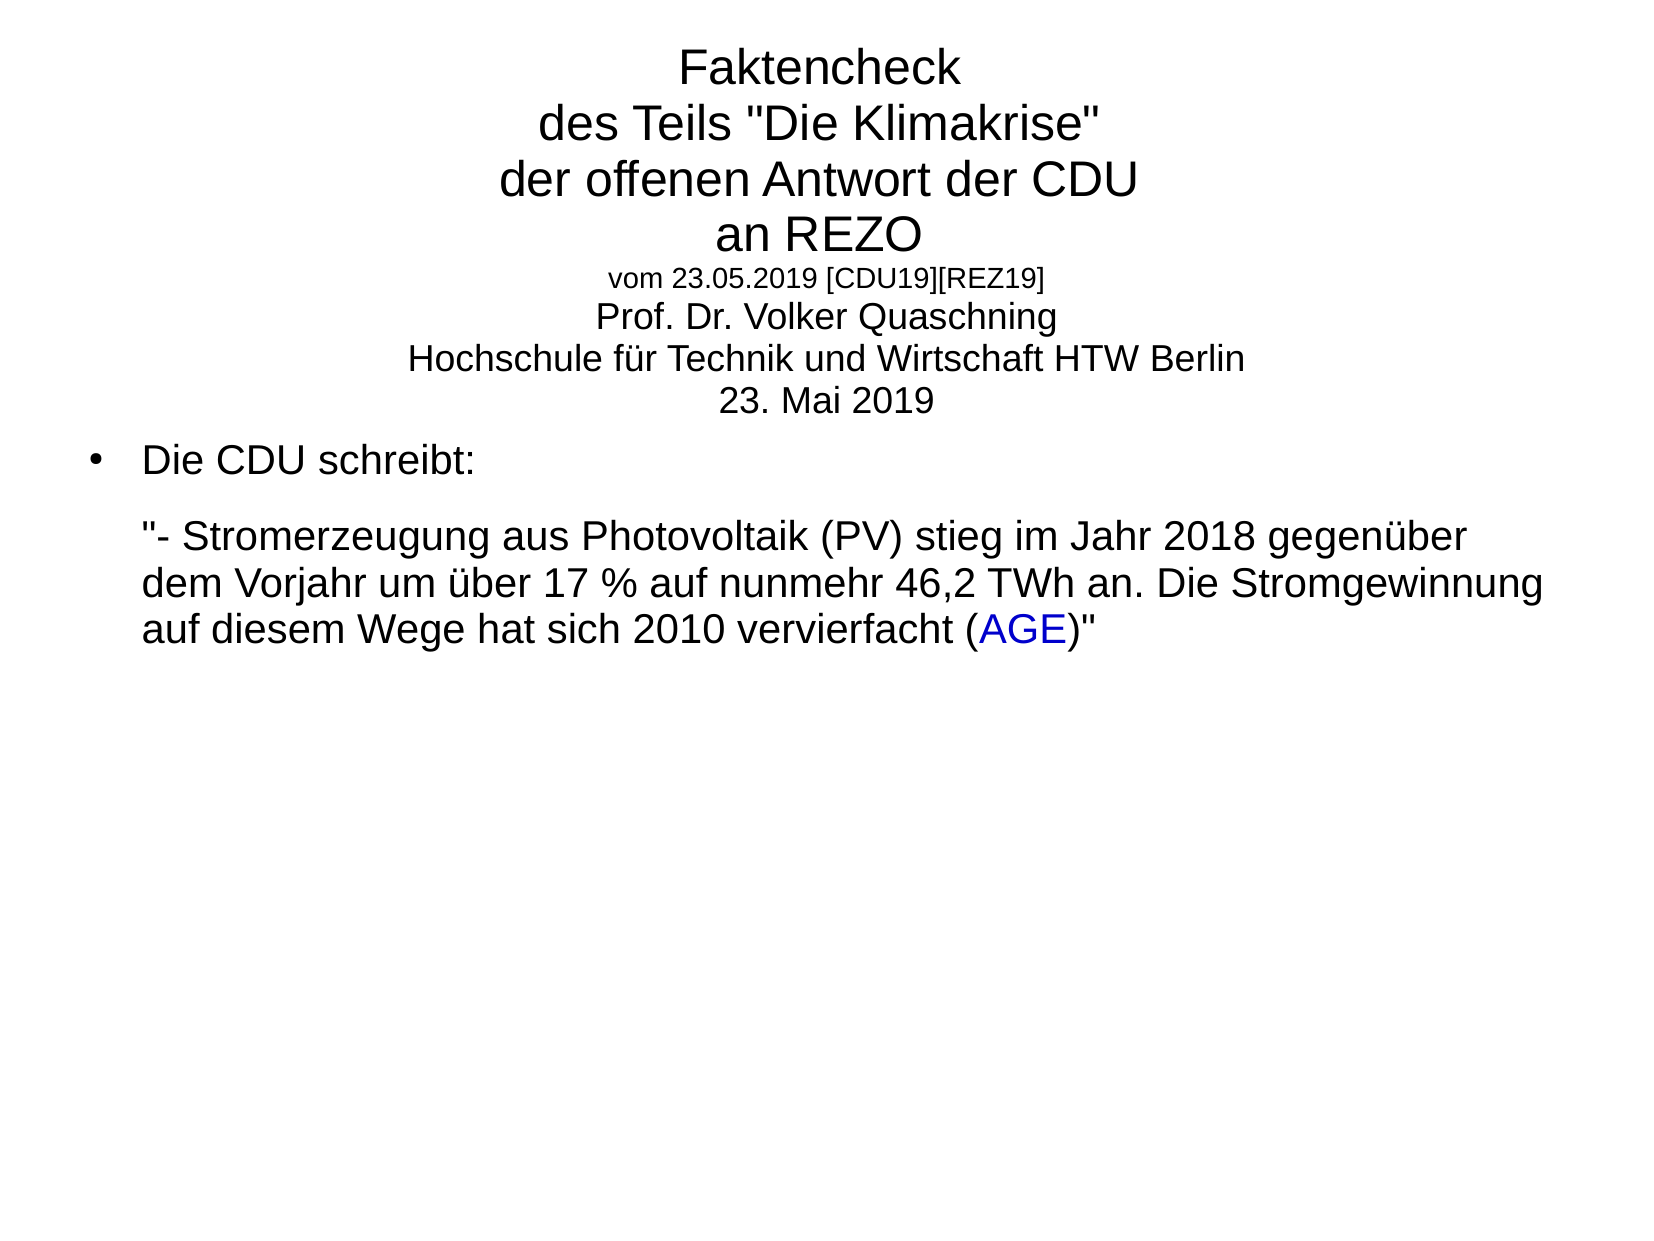

# Faktencheck des Teils "Die Klimakrise" der offenen Antwort der CDU an REZO vom 23.05.2019 [CDU19][REZ19] Prof. Dr. Volker Quaschning Hochschule für Technik und Wirtschaft HTW Berlin 23. Mai 2019
Die CDU schreibt:
"- Stromerzeugung aus Photovoltaik (PV) stieg im Jahr 2018 gegenüber dem Vorjahr um über 17 % auf nunmehr 46,2 TWh an. Die Stromgewinnung auf diesem Wege hat sich 2010 vervierfacht (AGE)"